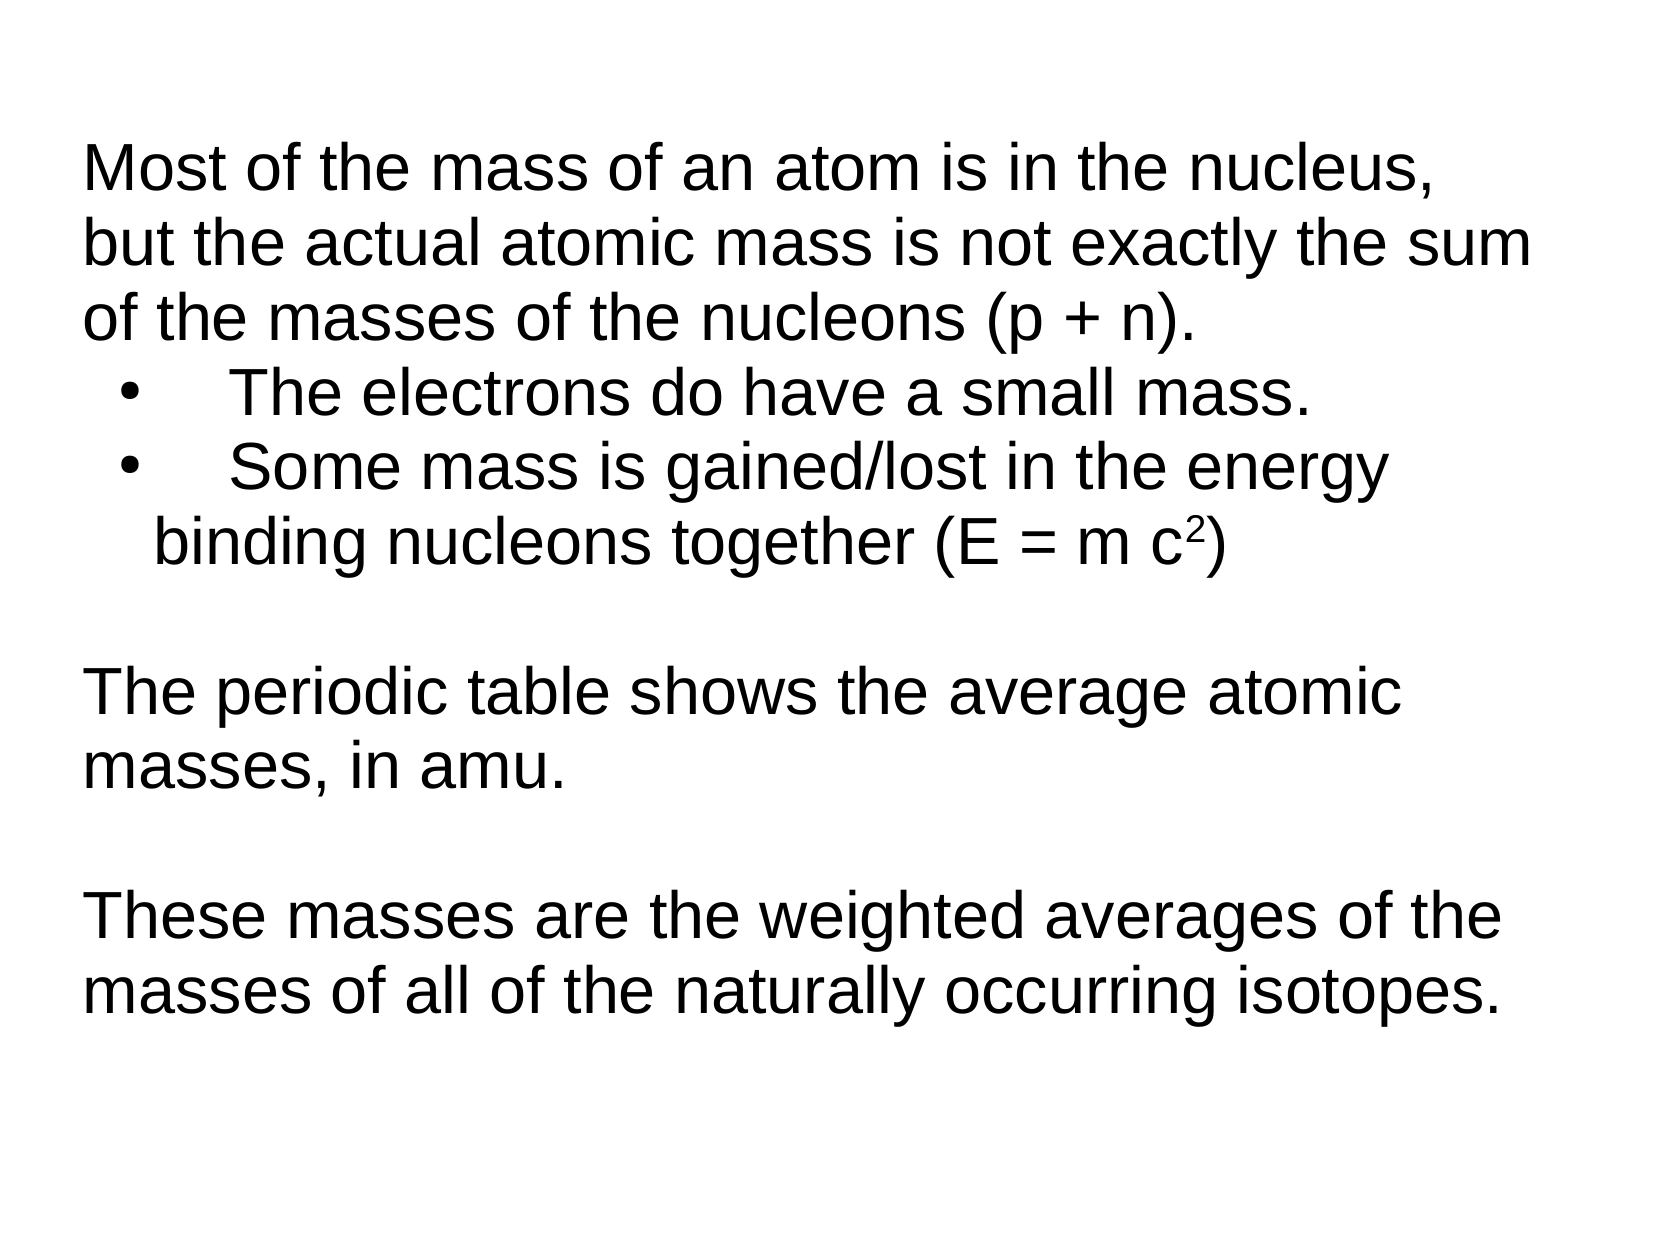

# Most of the mass of an atom is in the nucleus,
but the actual atomic mass is not exactly the sum of the masses of the nucleons (p + n).
	The electrons do have a small mass.
	Some mass is gained/lost in the energy binding nucleons together (E = m c2)
The periodic table shows the average atomic masses, in amu.
These masses are the weighted averages of the masses of all of the naturally occurring isotopes.